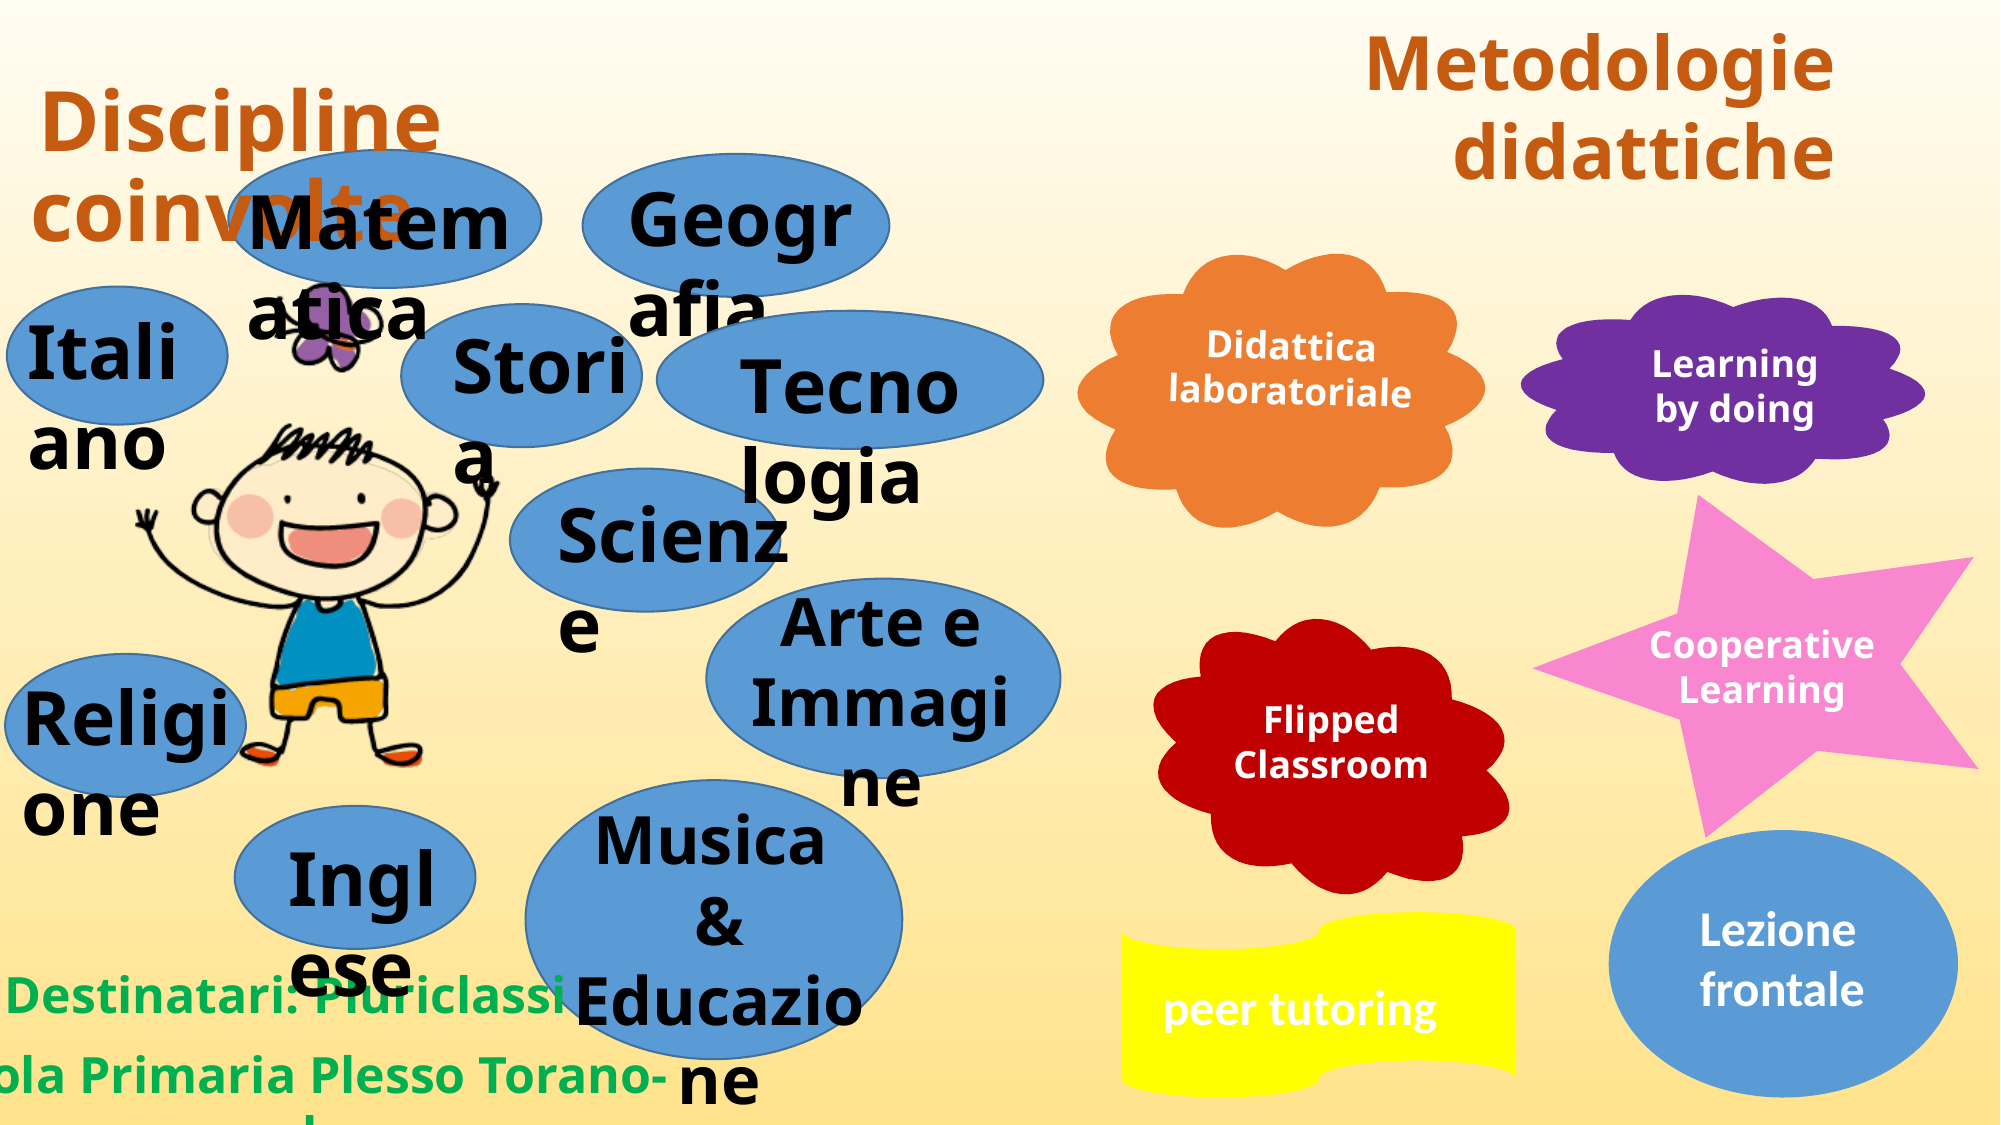

Metodologie didattiche
# Discipline coinvolte
Geografia
Matematica
Didattica laboratoriale
Learning by doing
Italiano
Tecnologia
Storia
Scienze
Cooperative Learning
Arte e Immagine
Flipped Classroom
Religione
Musica
& Educazione motoria
Inglese
Destinatari: Pluriclassi
Scuola Primaria Plesso Torano-scalo
Lezione frontale
peer tutoring